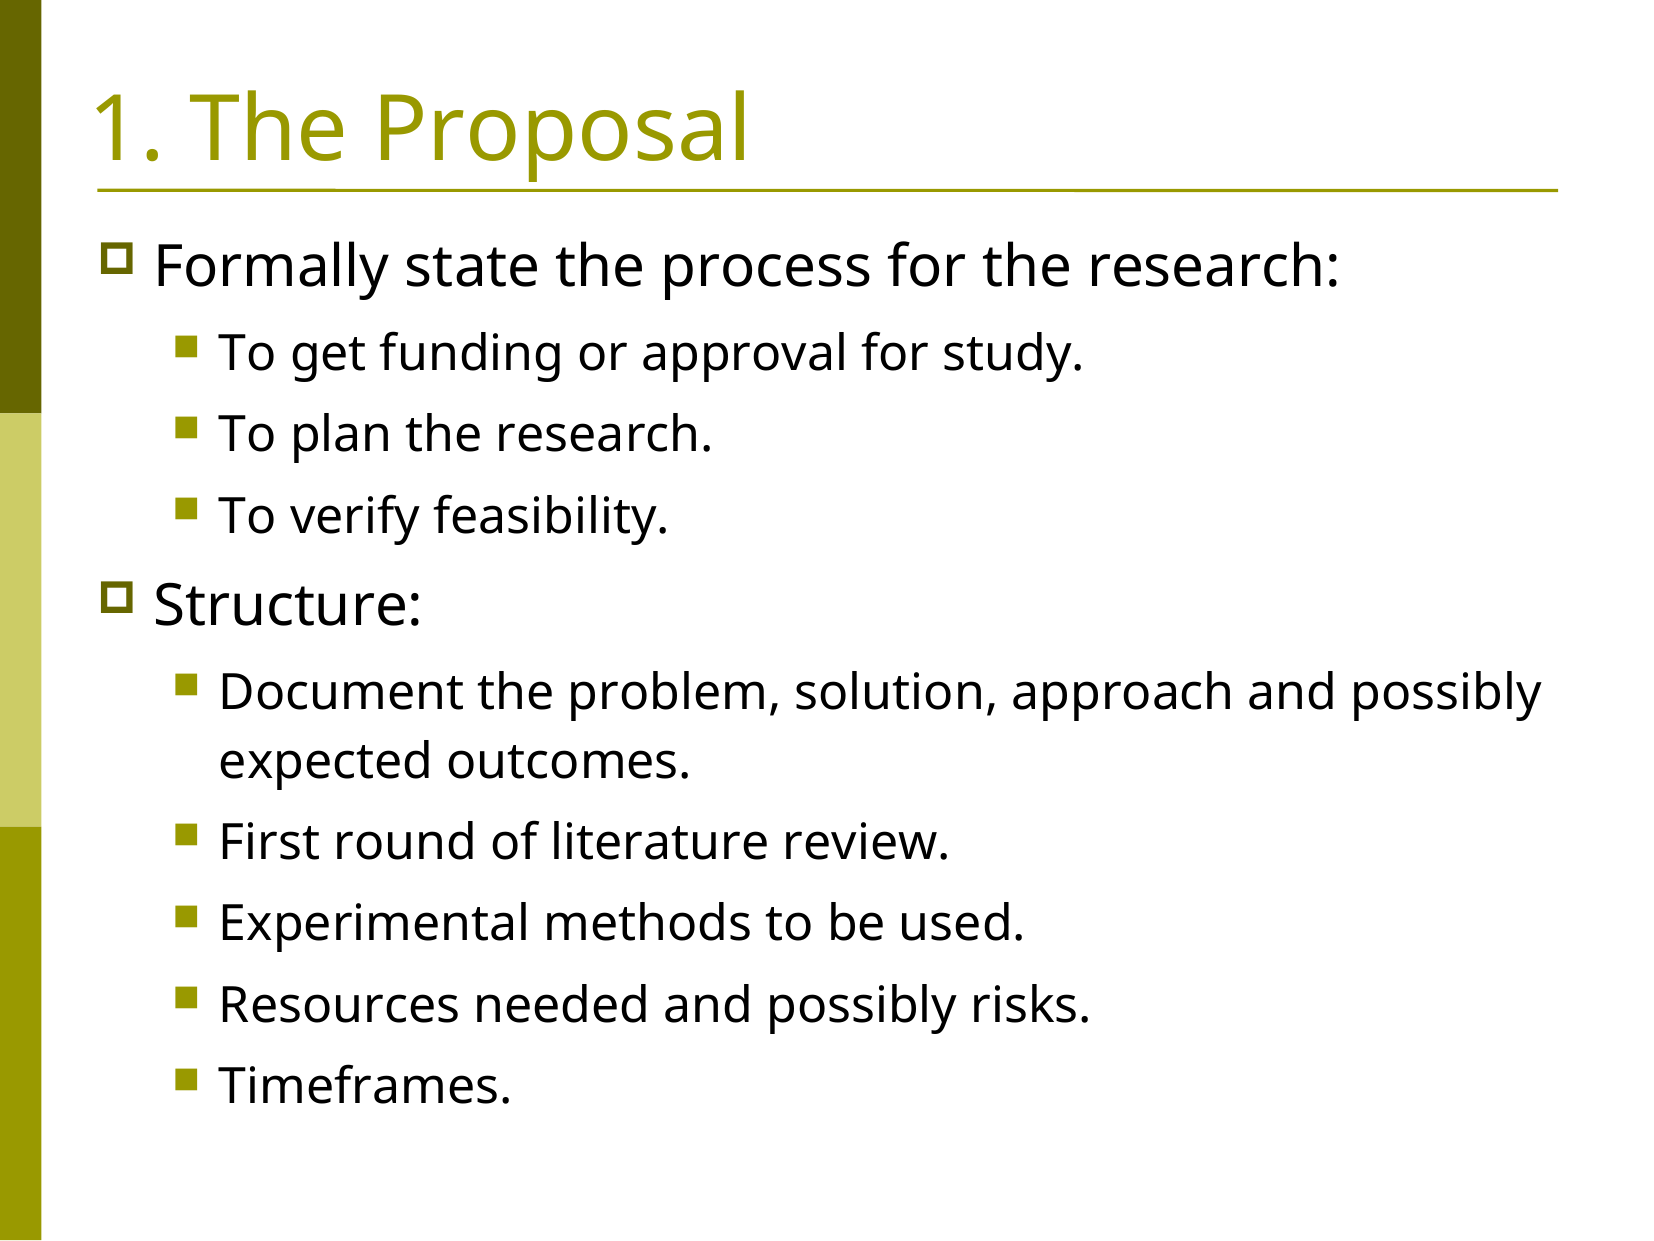

# 1. The Proposal
Formally state the process for the research:
To get funding or approval for study.
To plan the research.
To verify feasibility.
Structure:
Document the problem, solution, approach and possibly expected outcomes.
First round of literature review.
Experimental methods to be used.
Resources needed and possibly risks.
Timeframes.